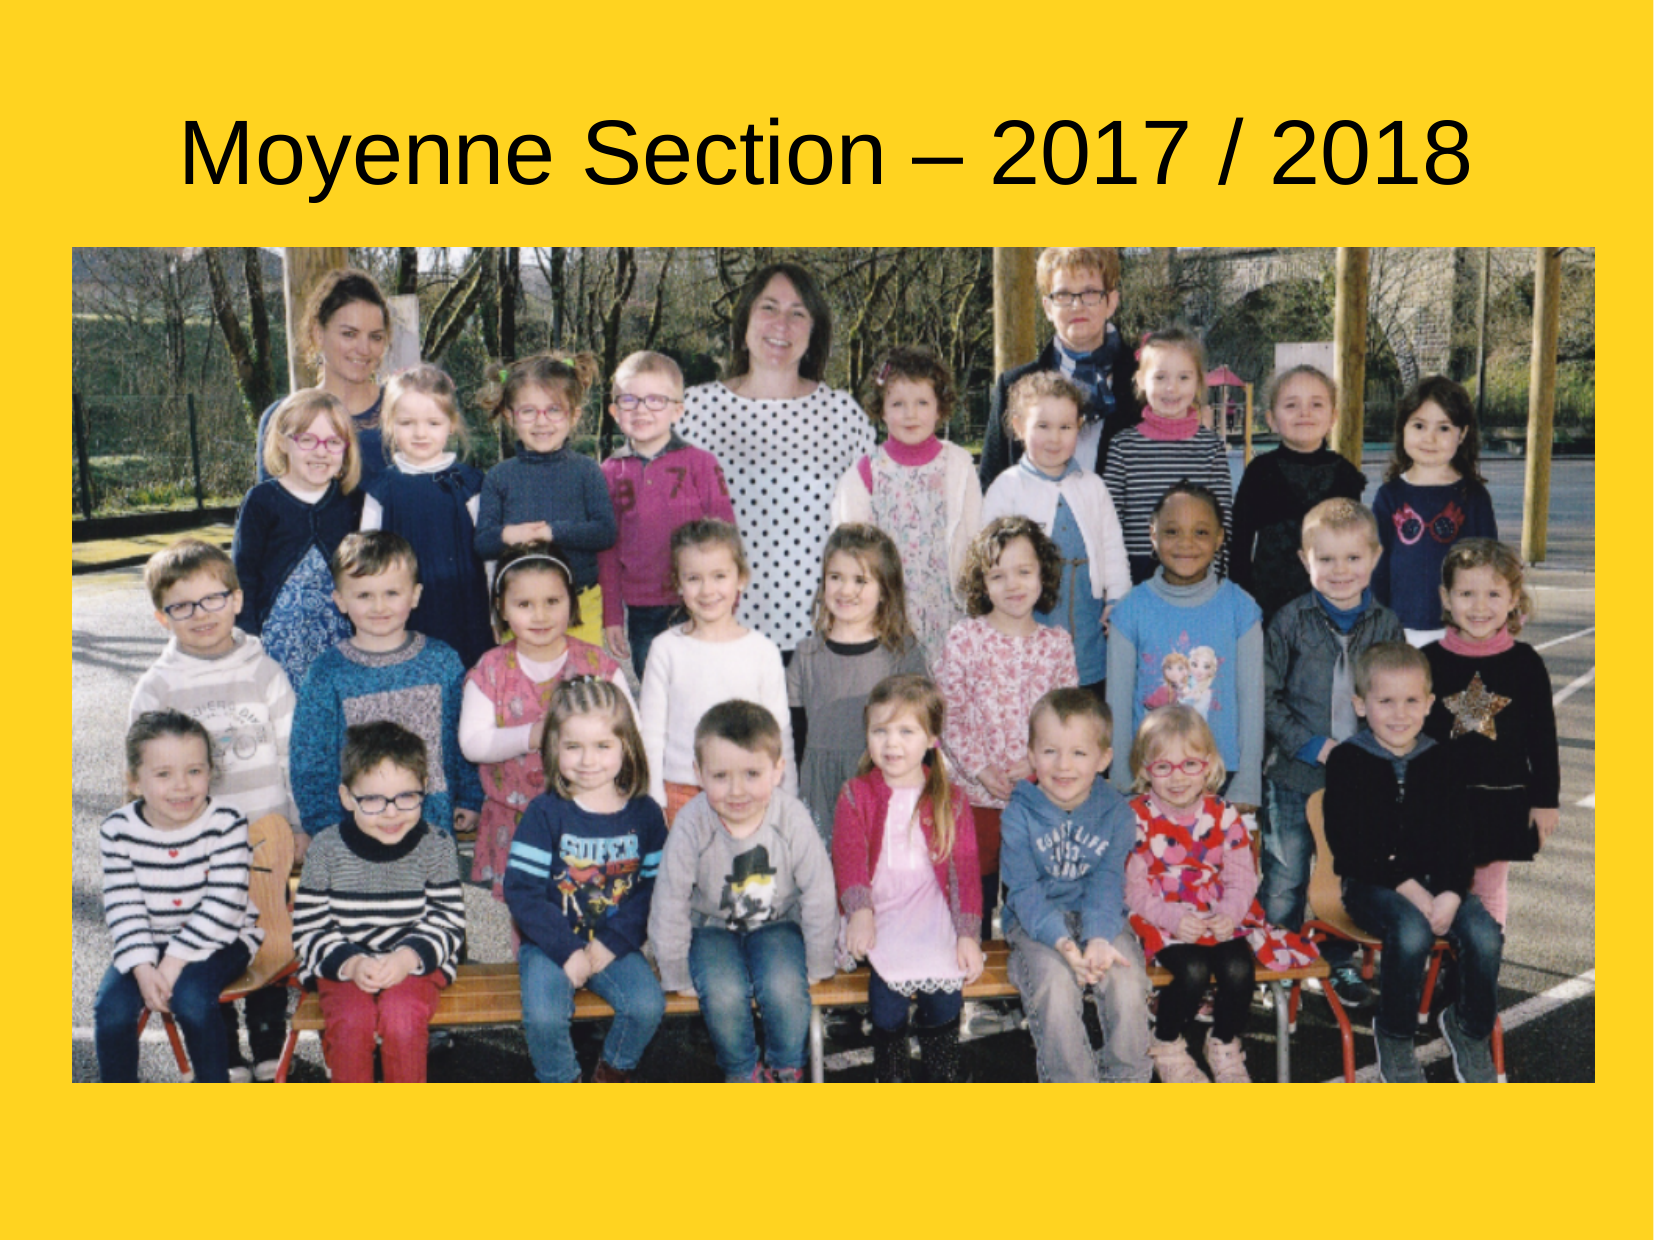

# Moyenne Section – 2017 / 2018